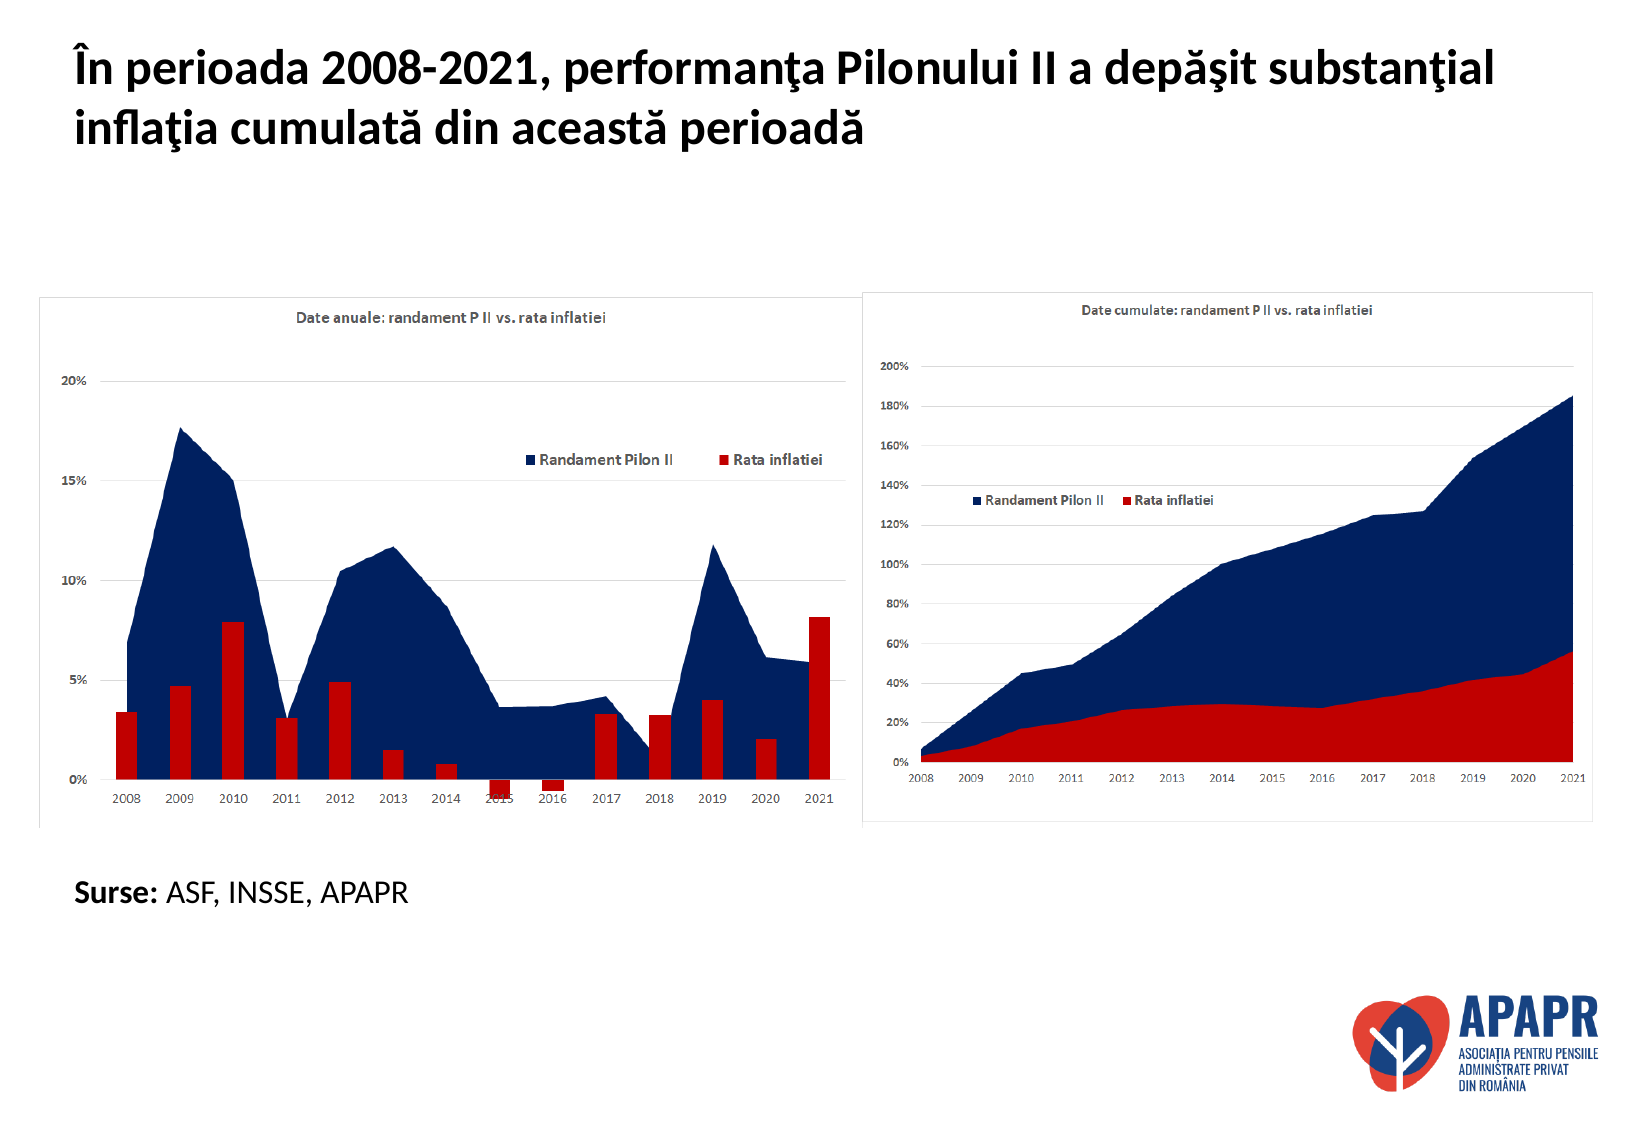

În perioada 2008-2021, performanţa Pilonului II a depăşit substanţial inflaţia cumulată din această perioadă
Surse: ASF, INSSE, APAPR